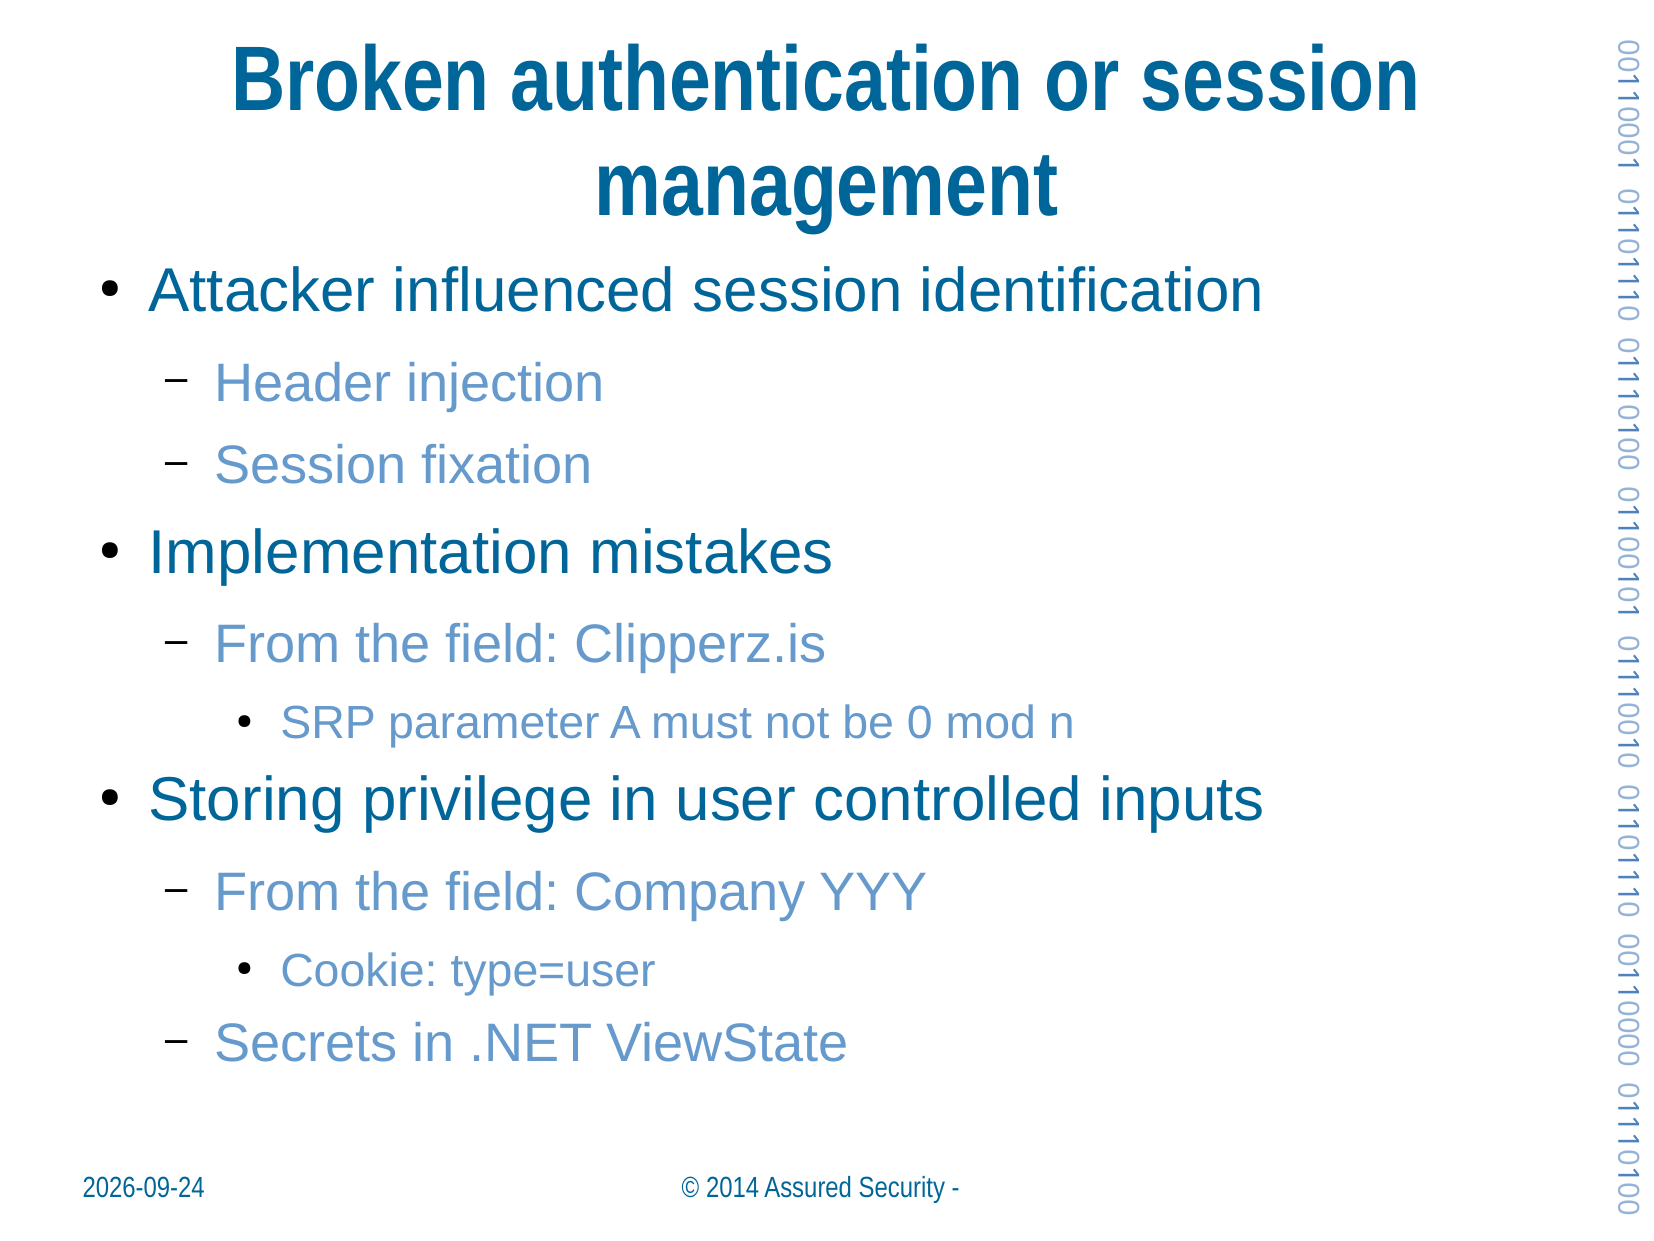

# Broken authentication or session management
Attacker influenced session identification
Header injection
Session fixation
Implementation mistakes
From the field: Clipperz.is
SRP parameter A must not be 0 mod n
Storing privilege in user controlled inputs
From the field: Company YYY
Cookie: type=user
Secrets in .NET ViewState